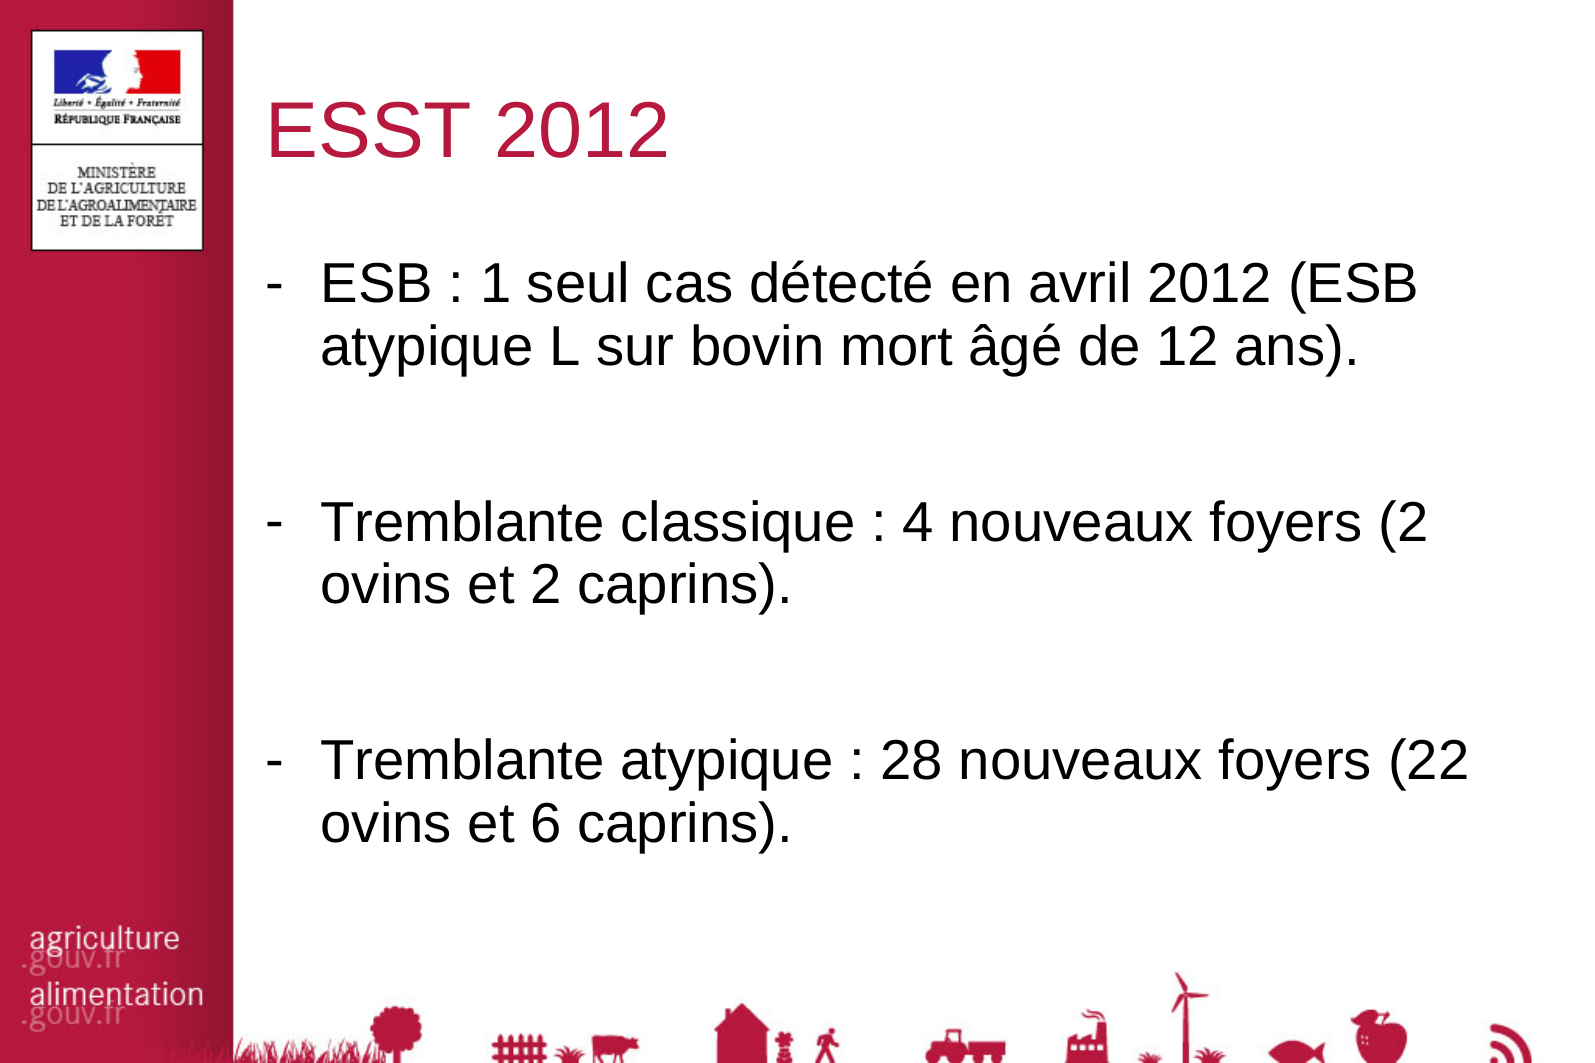

# ESST 2012
ESB : 1 seul cas détecté en avril 2012 (ESB atypique L sur bovin mort âgé de 12 ans).
Tremblante classique : 4 nouveaux foyers (2 ovins et 2 caprins).
Tremblante atypique : 28 nouveaux foyers (22 ovins et 6 caprins).